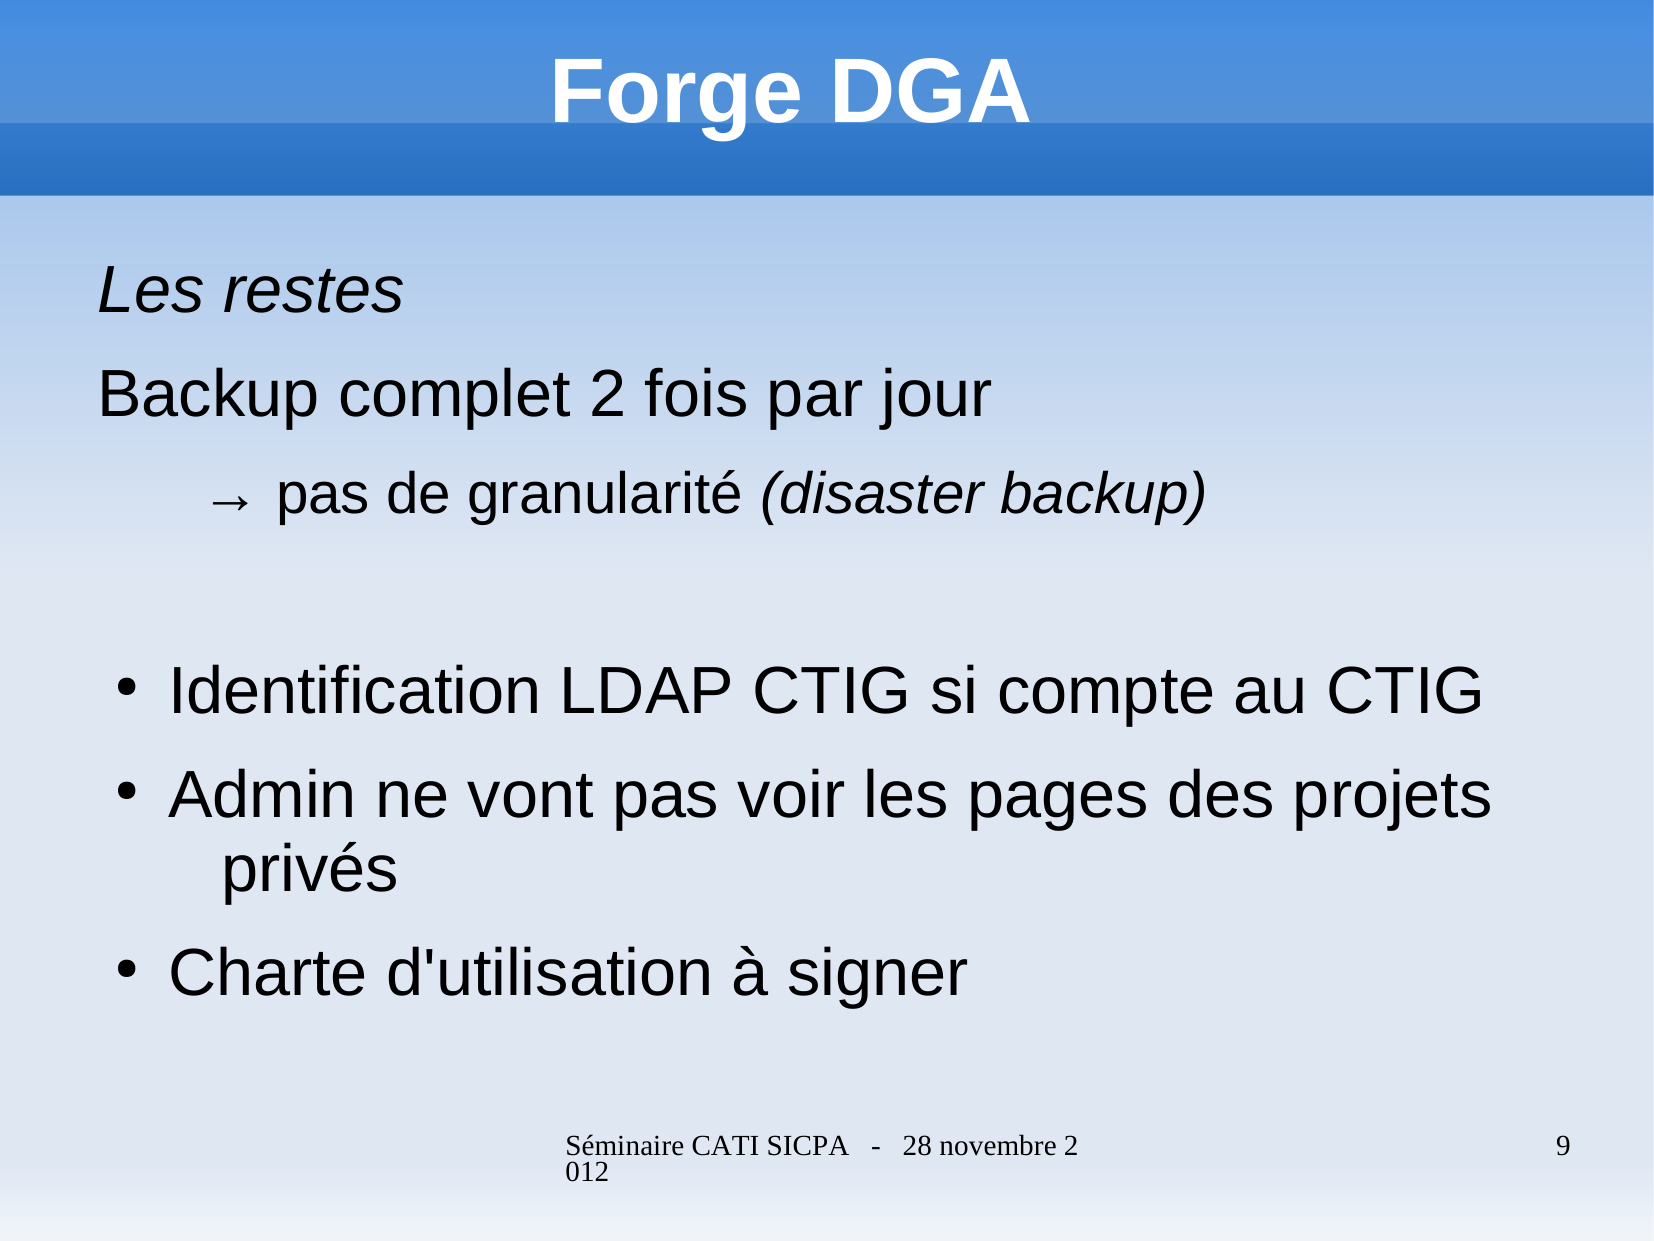

# Forge DGA
Les restes
Backup complet 2 fois par jour
→ pas de granularité (disaster backup)
Identification LDAP CTIG si compte au CTIG
Admin ne vont pas voir les pages des projets privés
Charte d'utilisation à signer
Séminaire CATI SICPA - 28 novembre 2012
9